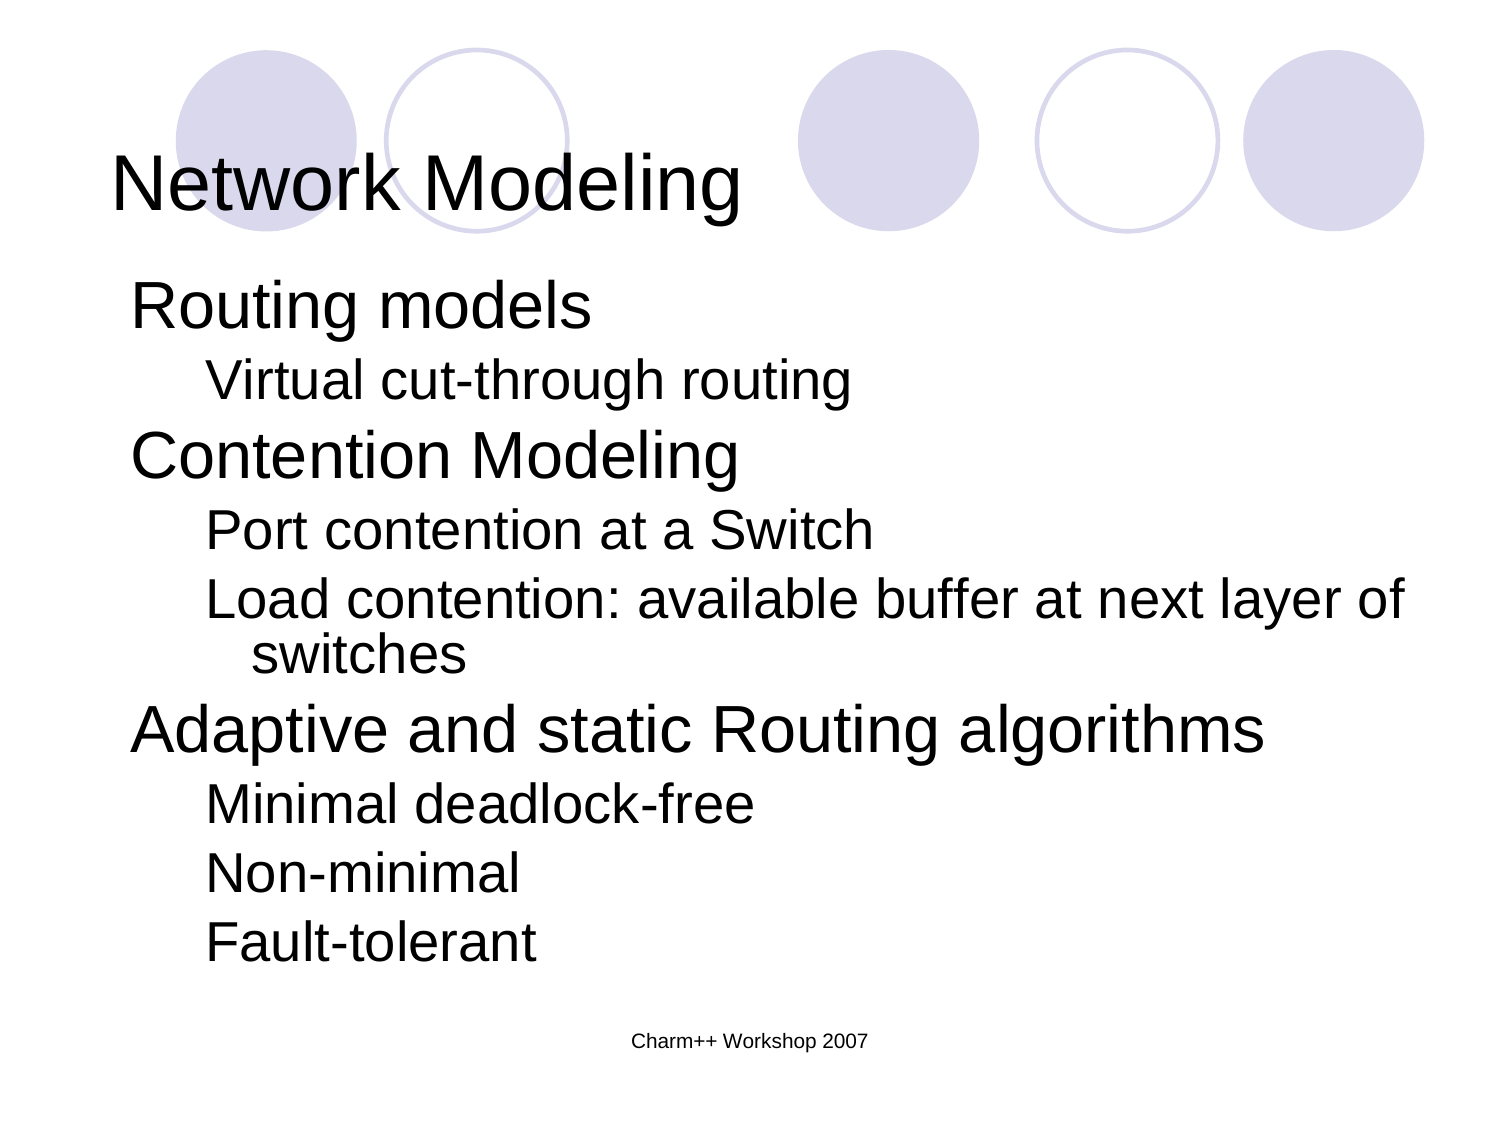

# Network Modeling
Routing models
Virtual cut-through routing
Contention Modeling
Port contention at a Switch
Load contention: available buffer at next layer of switches
Adaptive and static Routing algorithms
Minimal deadlock-free
Non-minimal
Fault-tolerant
Charm++ Workshop 2007